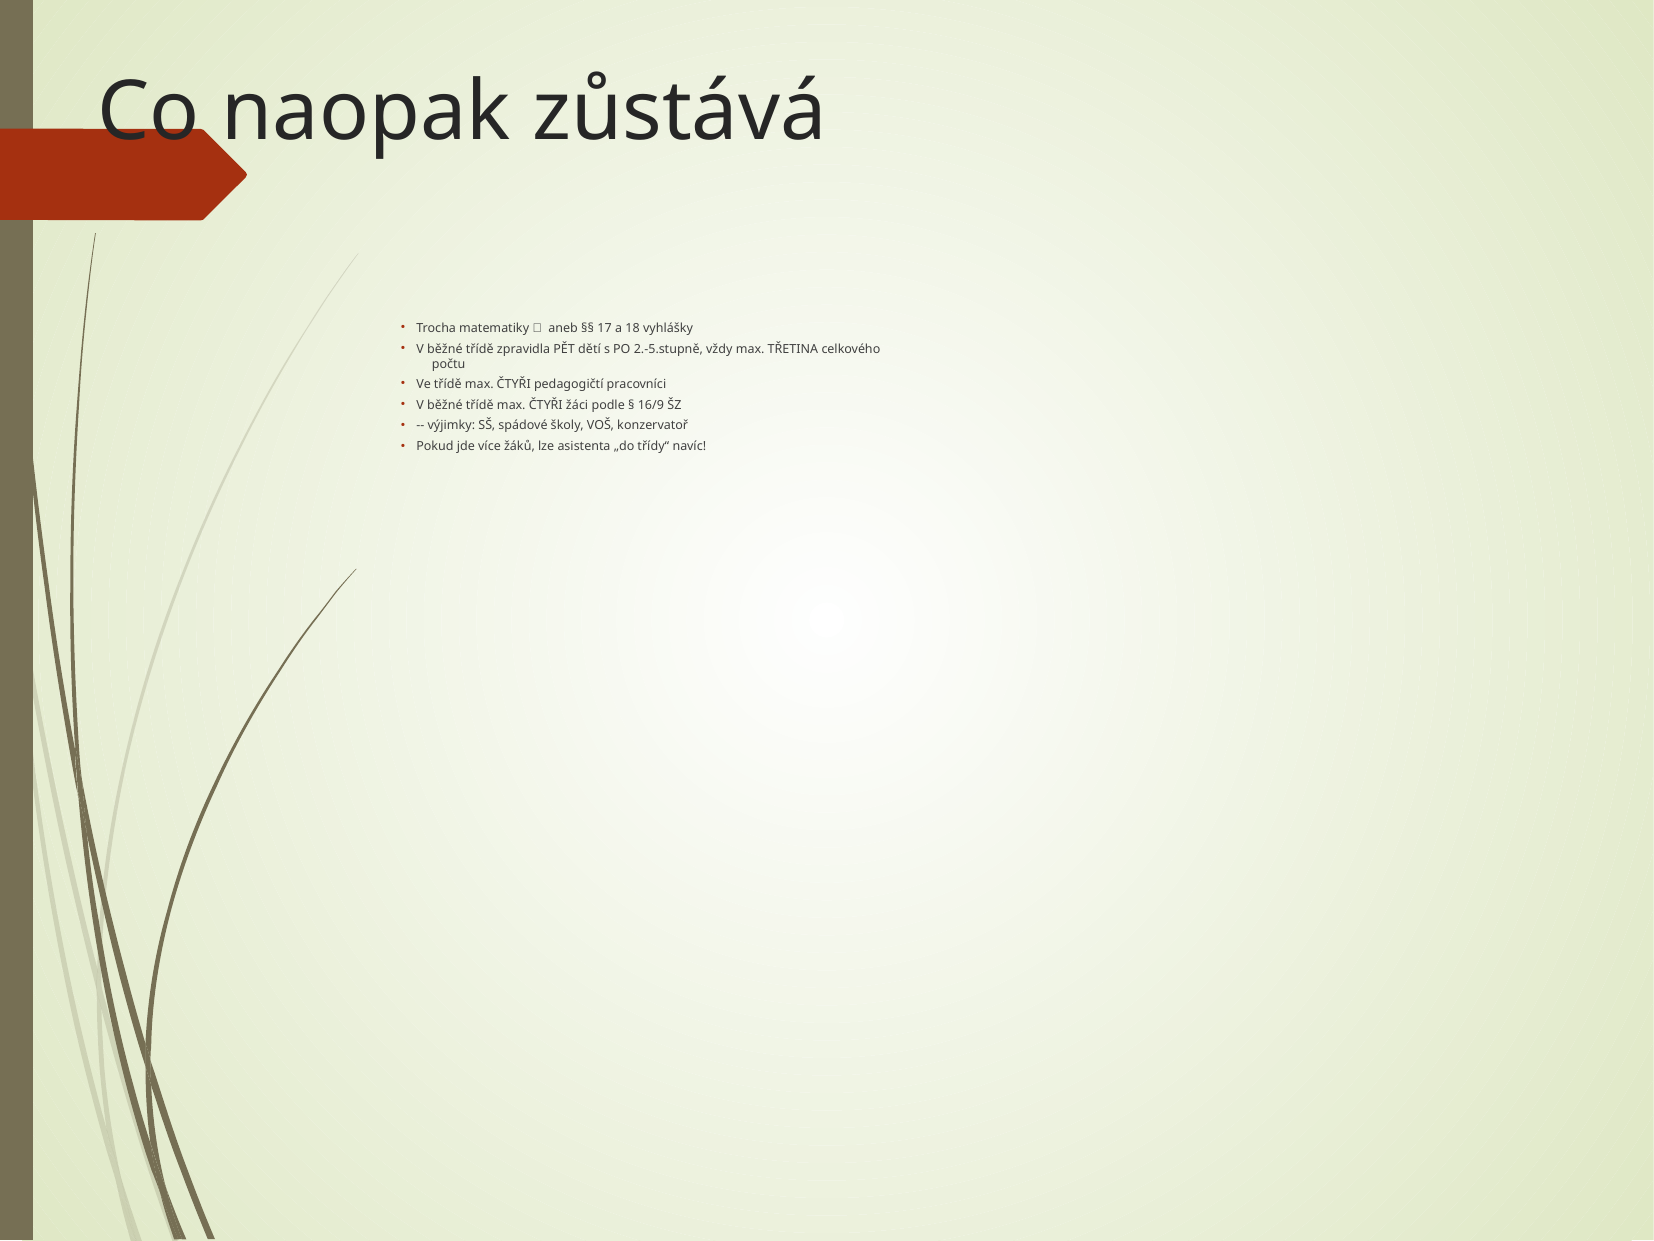

# Co naopak zůstává
Trocha matematiky  aneb §§ 17 a 18 vyhlášky
V běžné třídě zpravidla PĚT dětí s PO 2.-5.stupně, vždy max. TŘETINA celkového počtu
Ve třídě max. ČTYŘI pedagogičtí pracovníci
V běžné třídě max. ČTYŘI žáci podle § 16/9 ŠZ
-- výjimky: SŠ, spádové školy, VOŠ, konzervatoř
Pokud jde více žáků, lze asistenta „do třídy“ navíc!